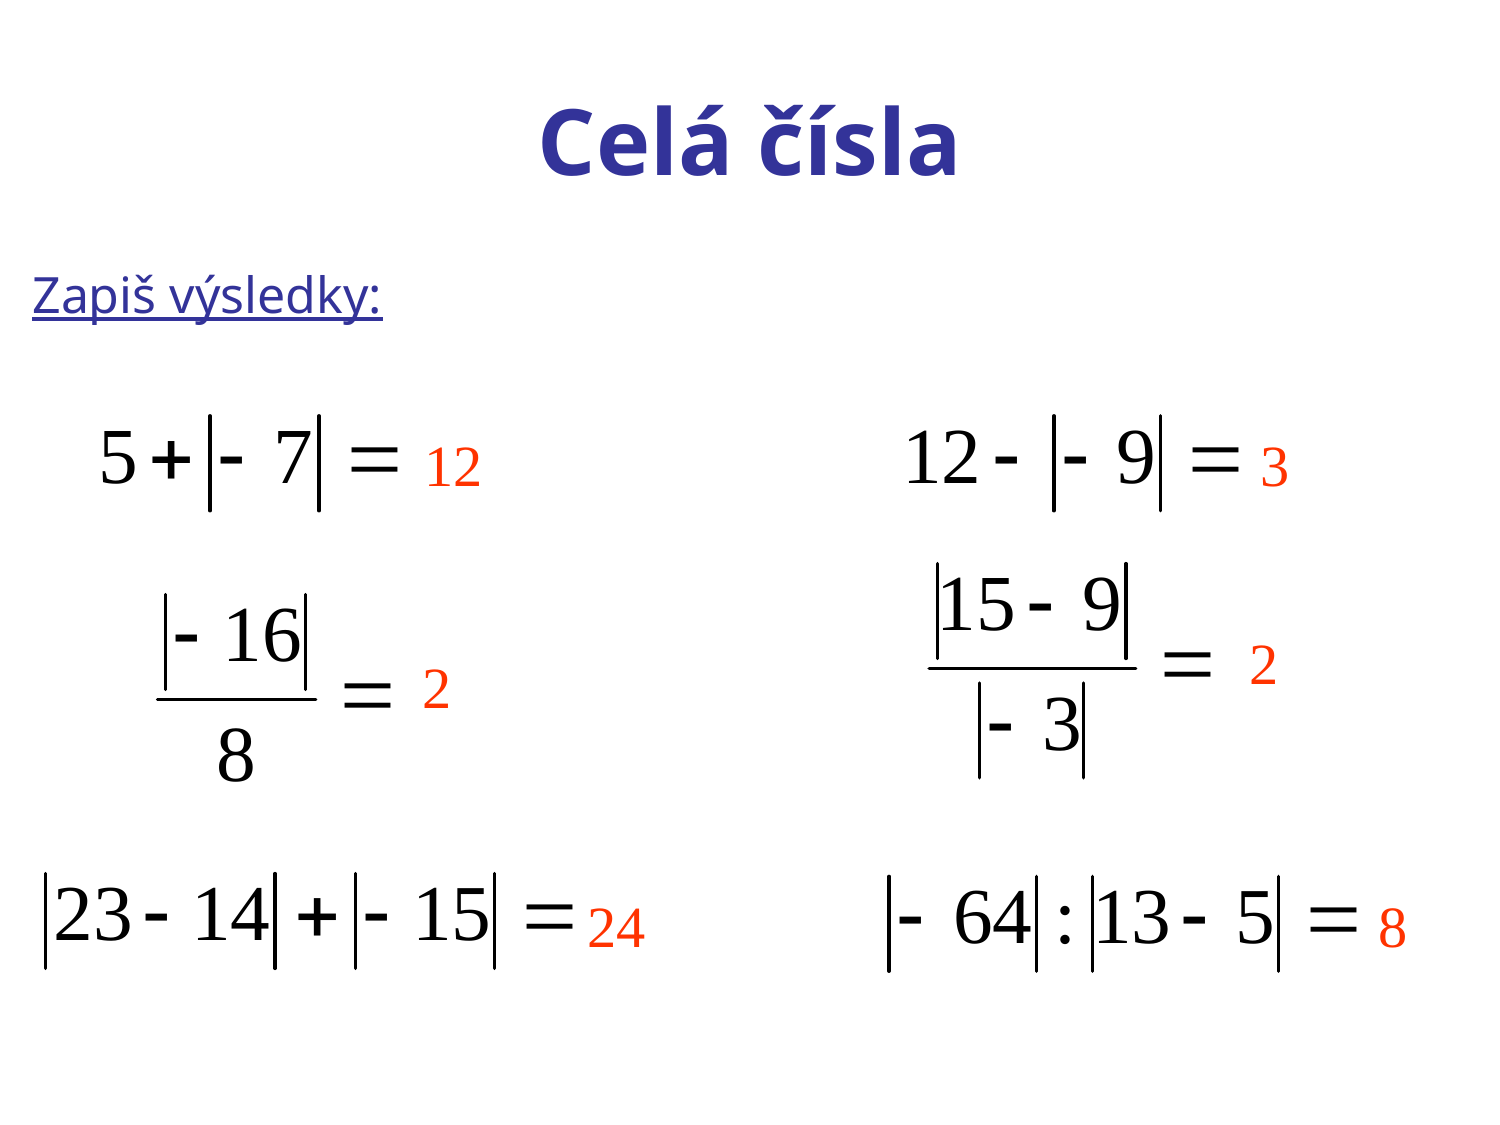

# Celá čísla
Zapiš výsledky:
 12
3
2
2
24
8